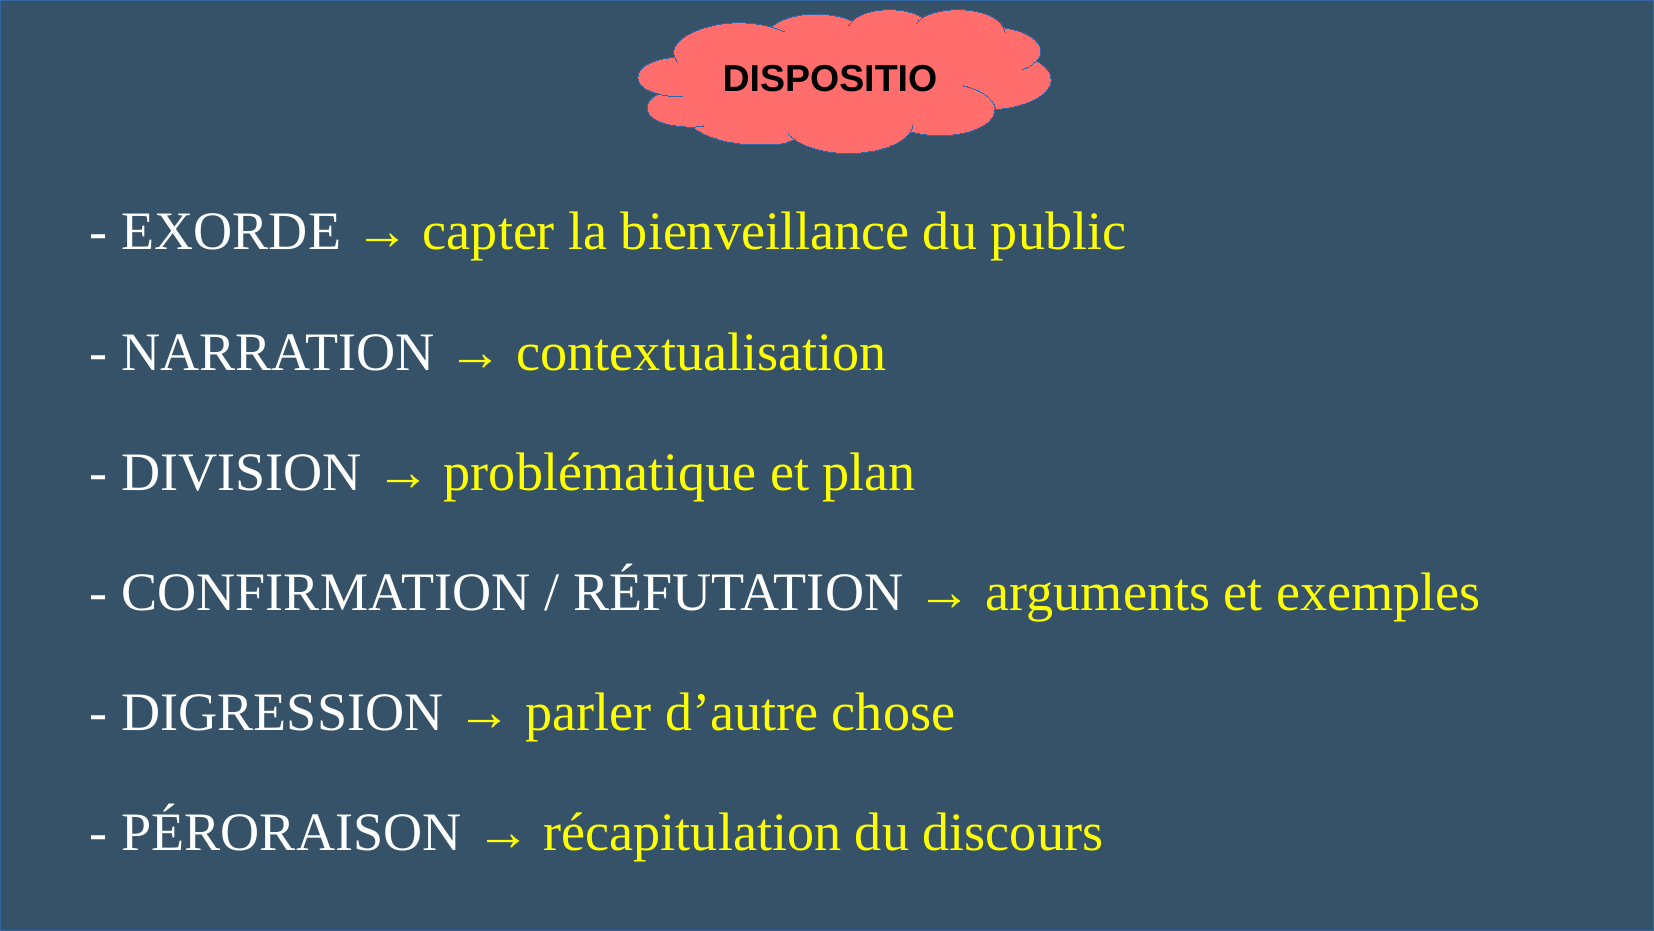

- EXORDE → capter la bienveillance du public
	- NARRATION → contextualisation
	- DIVISION → problématique et plan
	- CONFIRMATION / RÉFUTATION → arguments et exemples
	- DIGRESSION → parler d’autre chose
	- PÉRORAISON → récapitulation du discours
DISPOSITIO